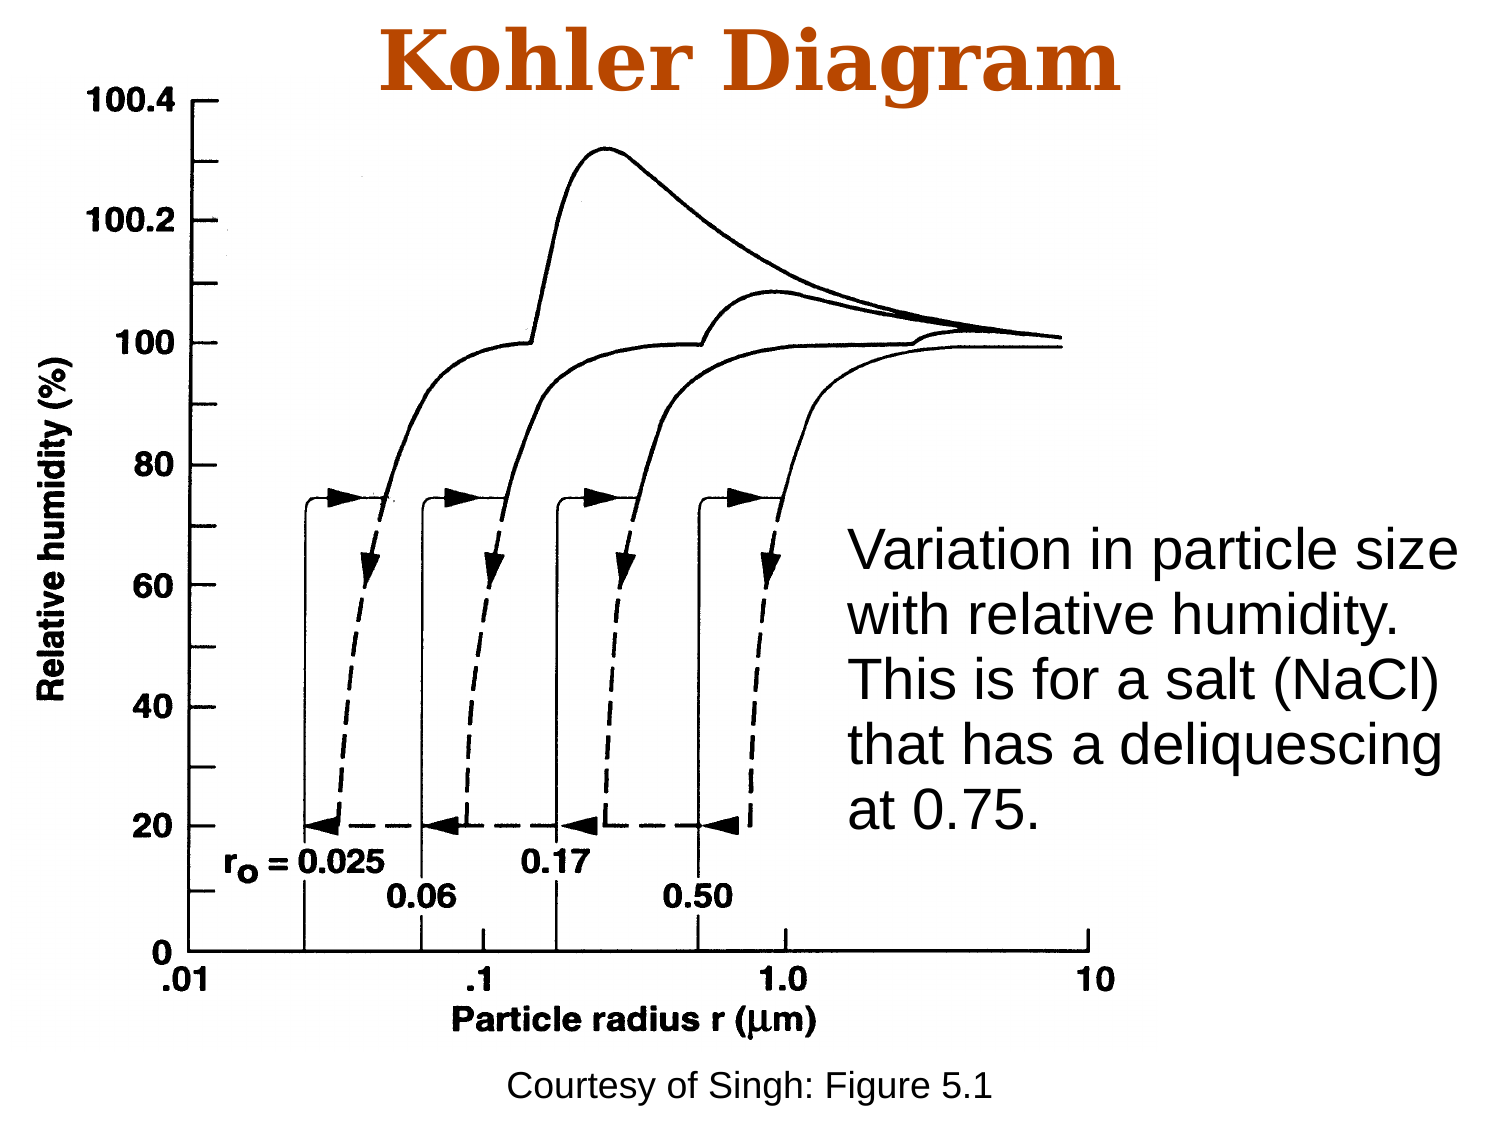

Kohler Diagram
Variation in particle size with relative humidity. This is for a salt (NaCl) that has a deliquescing at 0.75.
Courtesy of Singh: Figure 5.1